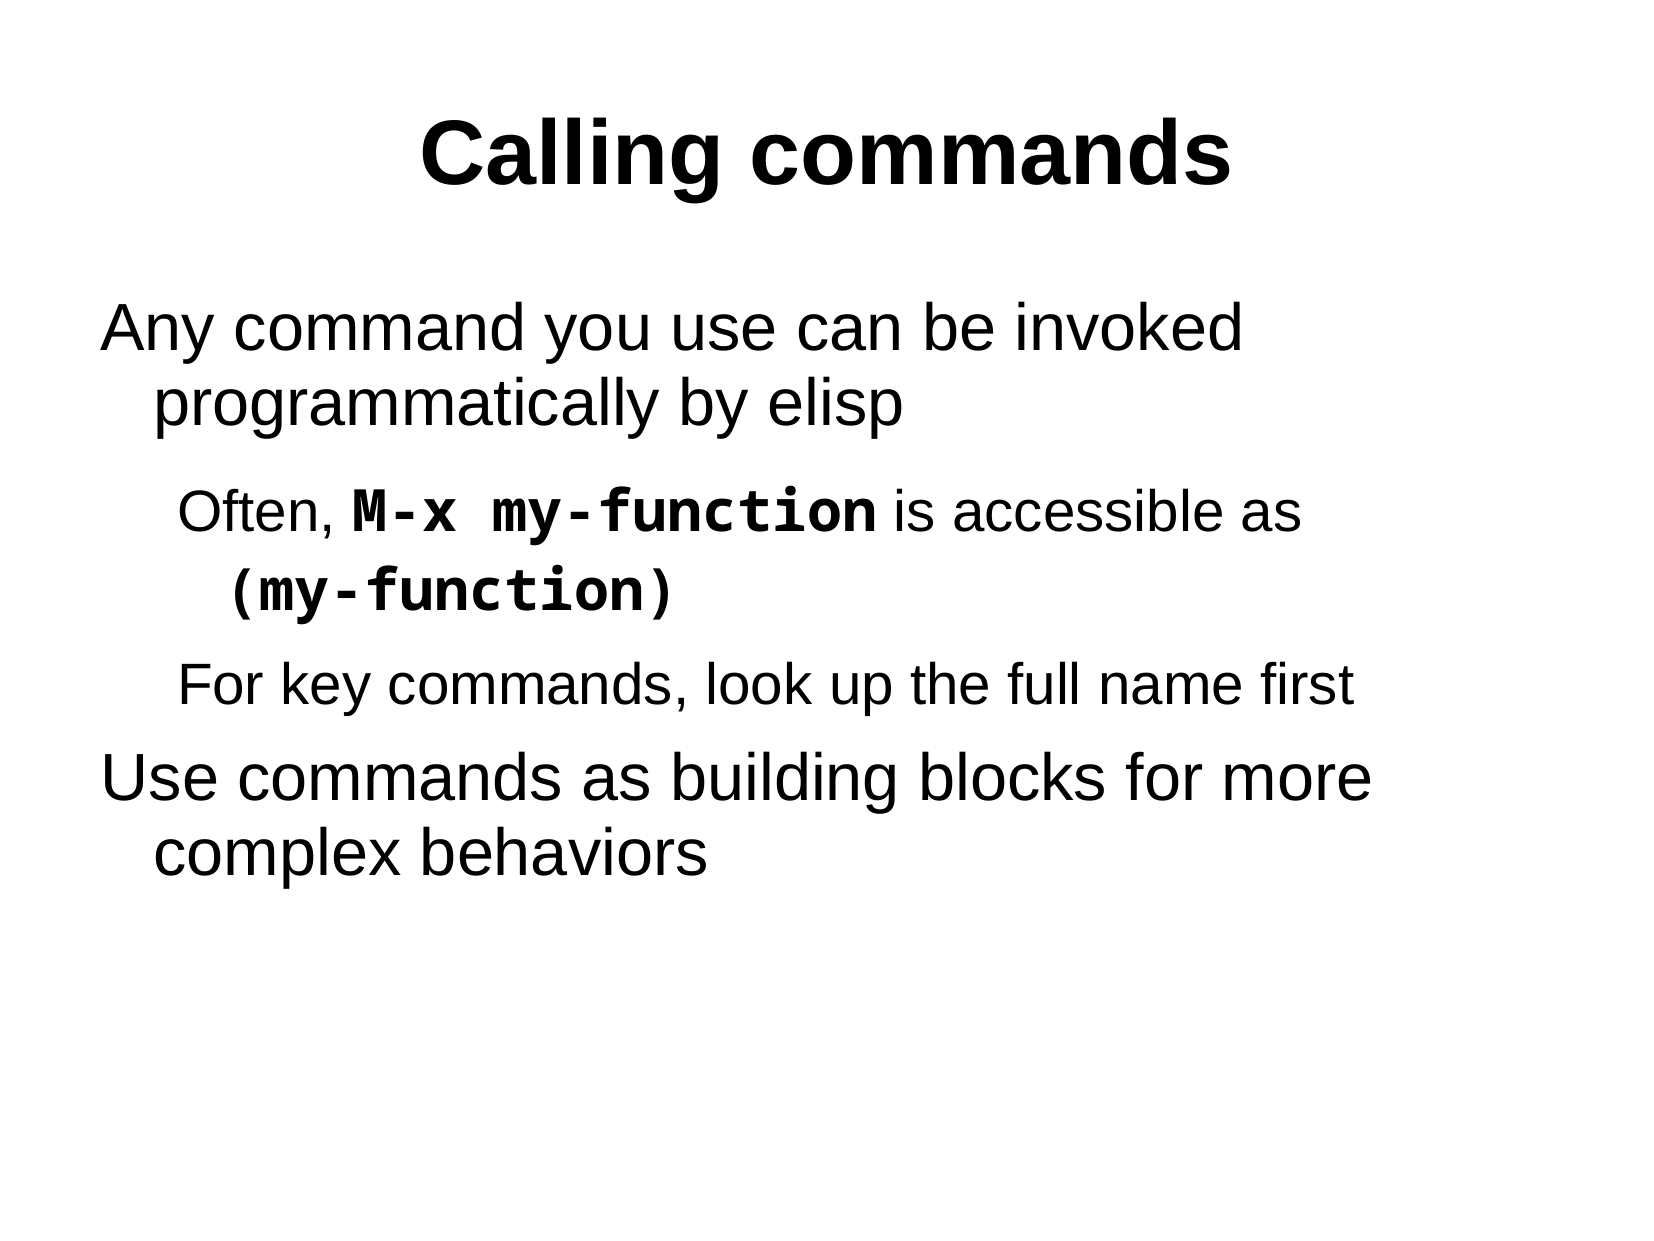

# Calling commands
Any command you use can be invoked programmatically by elisp
Often, M-x my-function is accessible as
(my-function)
For key commands, look up the full name first
Use commands as building blocks for more complex behaviors